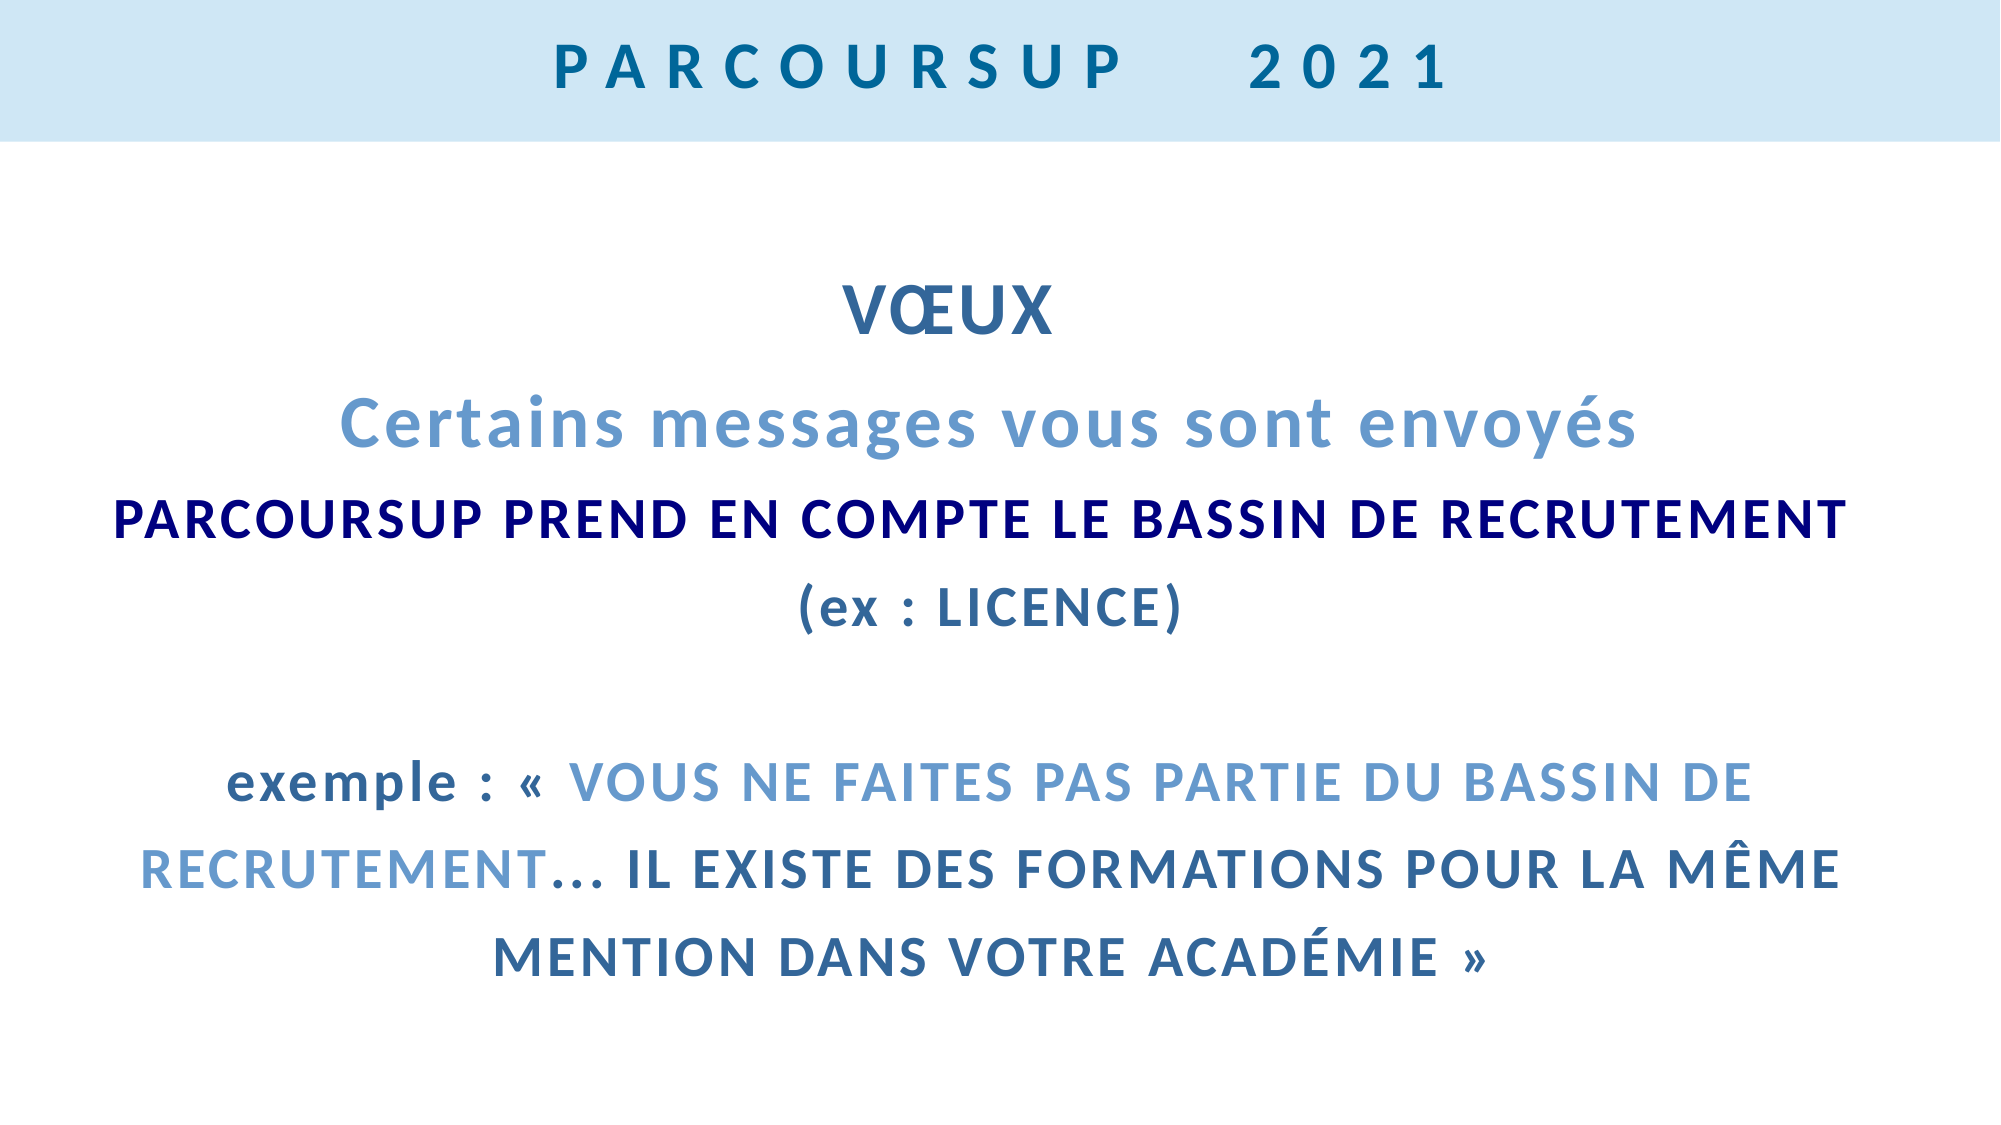

# PARCOURSUP 2021
VŒUX
Certains messages vous sont envoyés
PARCOURSUP PREND EN COMPTE LE BASSIN DE RECRUTEMENT
(ex : LICENCE)
exemple : « VOUS NE FAITES PAS PARTIE DU BASSIN DE RECRUTEMENT... IL EXISTE DES FORMATIONS POUR LA MÊME MENTION DANS VOTRE ACADÉMIE »